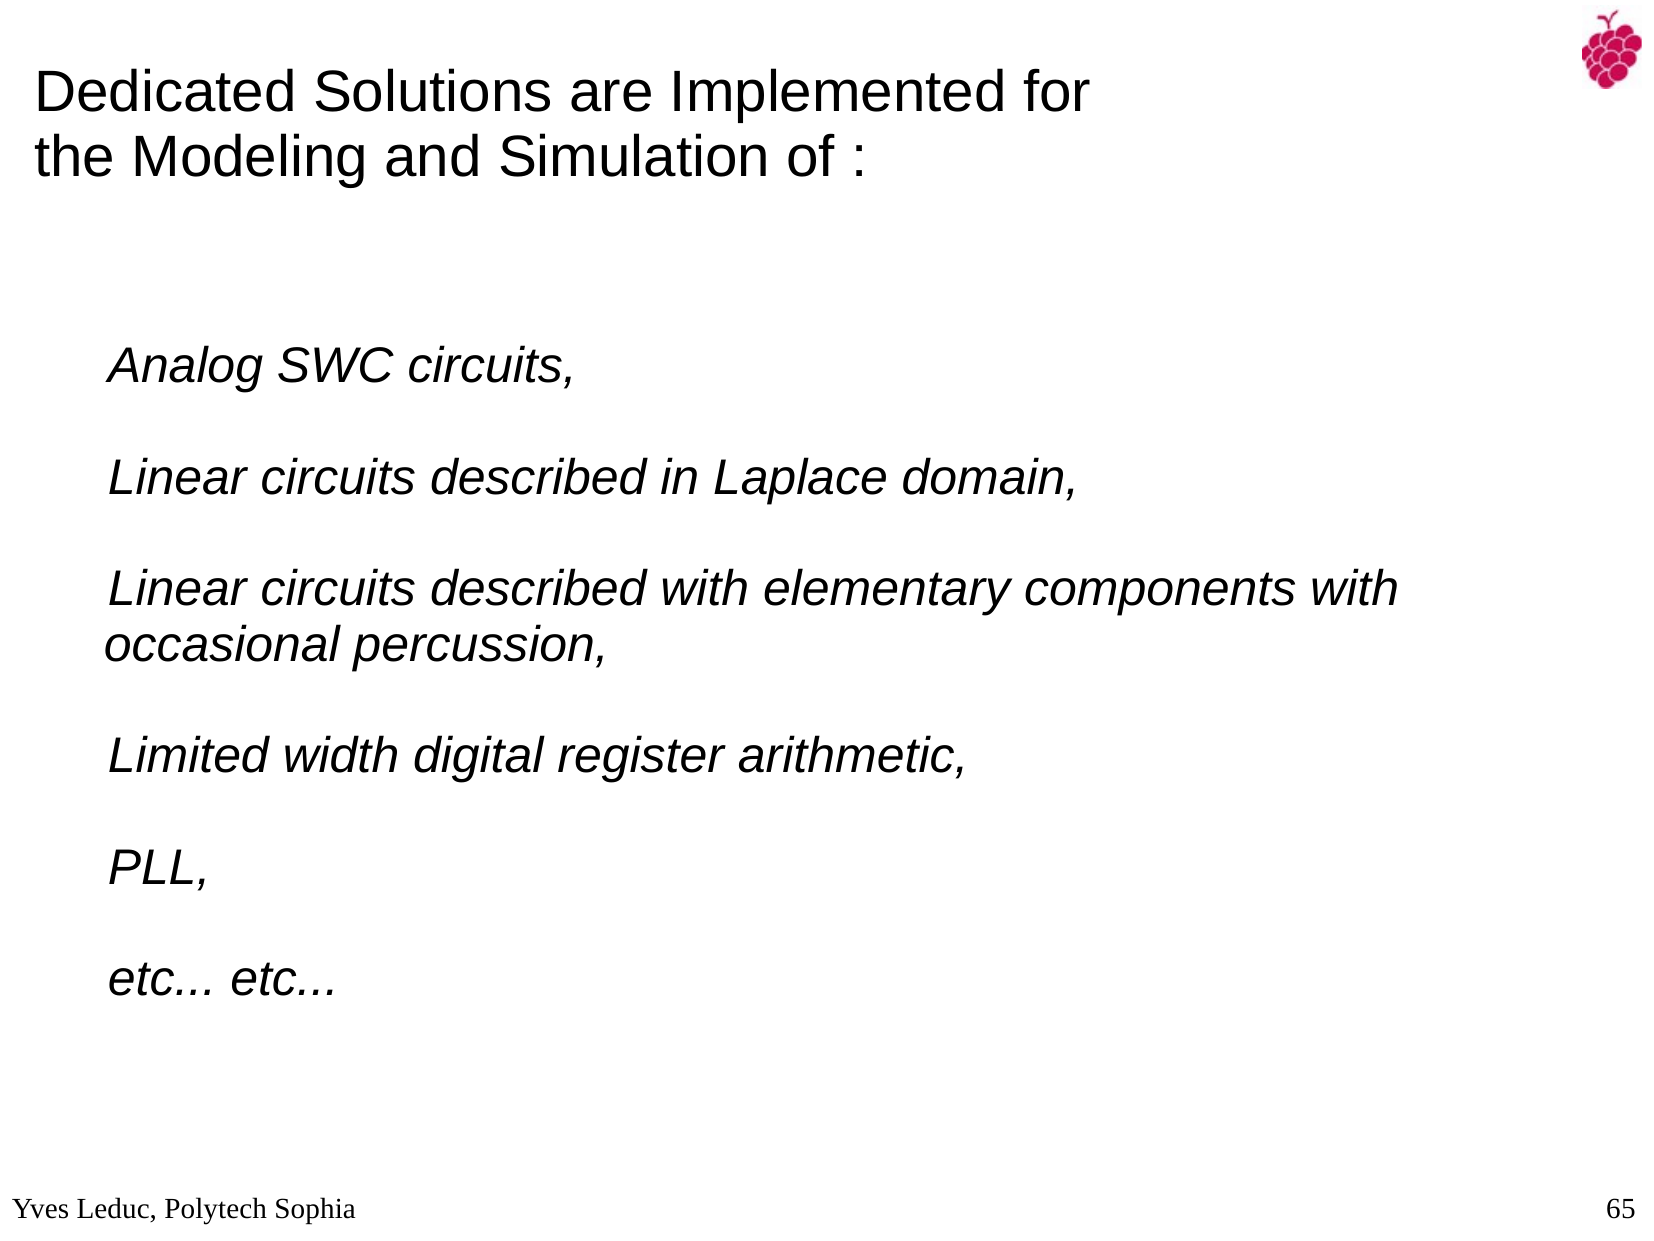

Dedicated Solutions are Implemented for
the Modeling and Simulation of :
	Analog SWC circuits,
	Linear circuits described in Laplace domain,
	Linear circuits described with elementary components with
 occasional percussion,
	Limited width digital register arithmetic,
	PLL,
	etc... etc...
Yves Leduc, Polytech Sophia
65